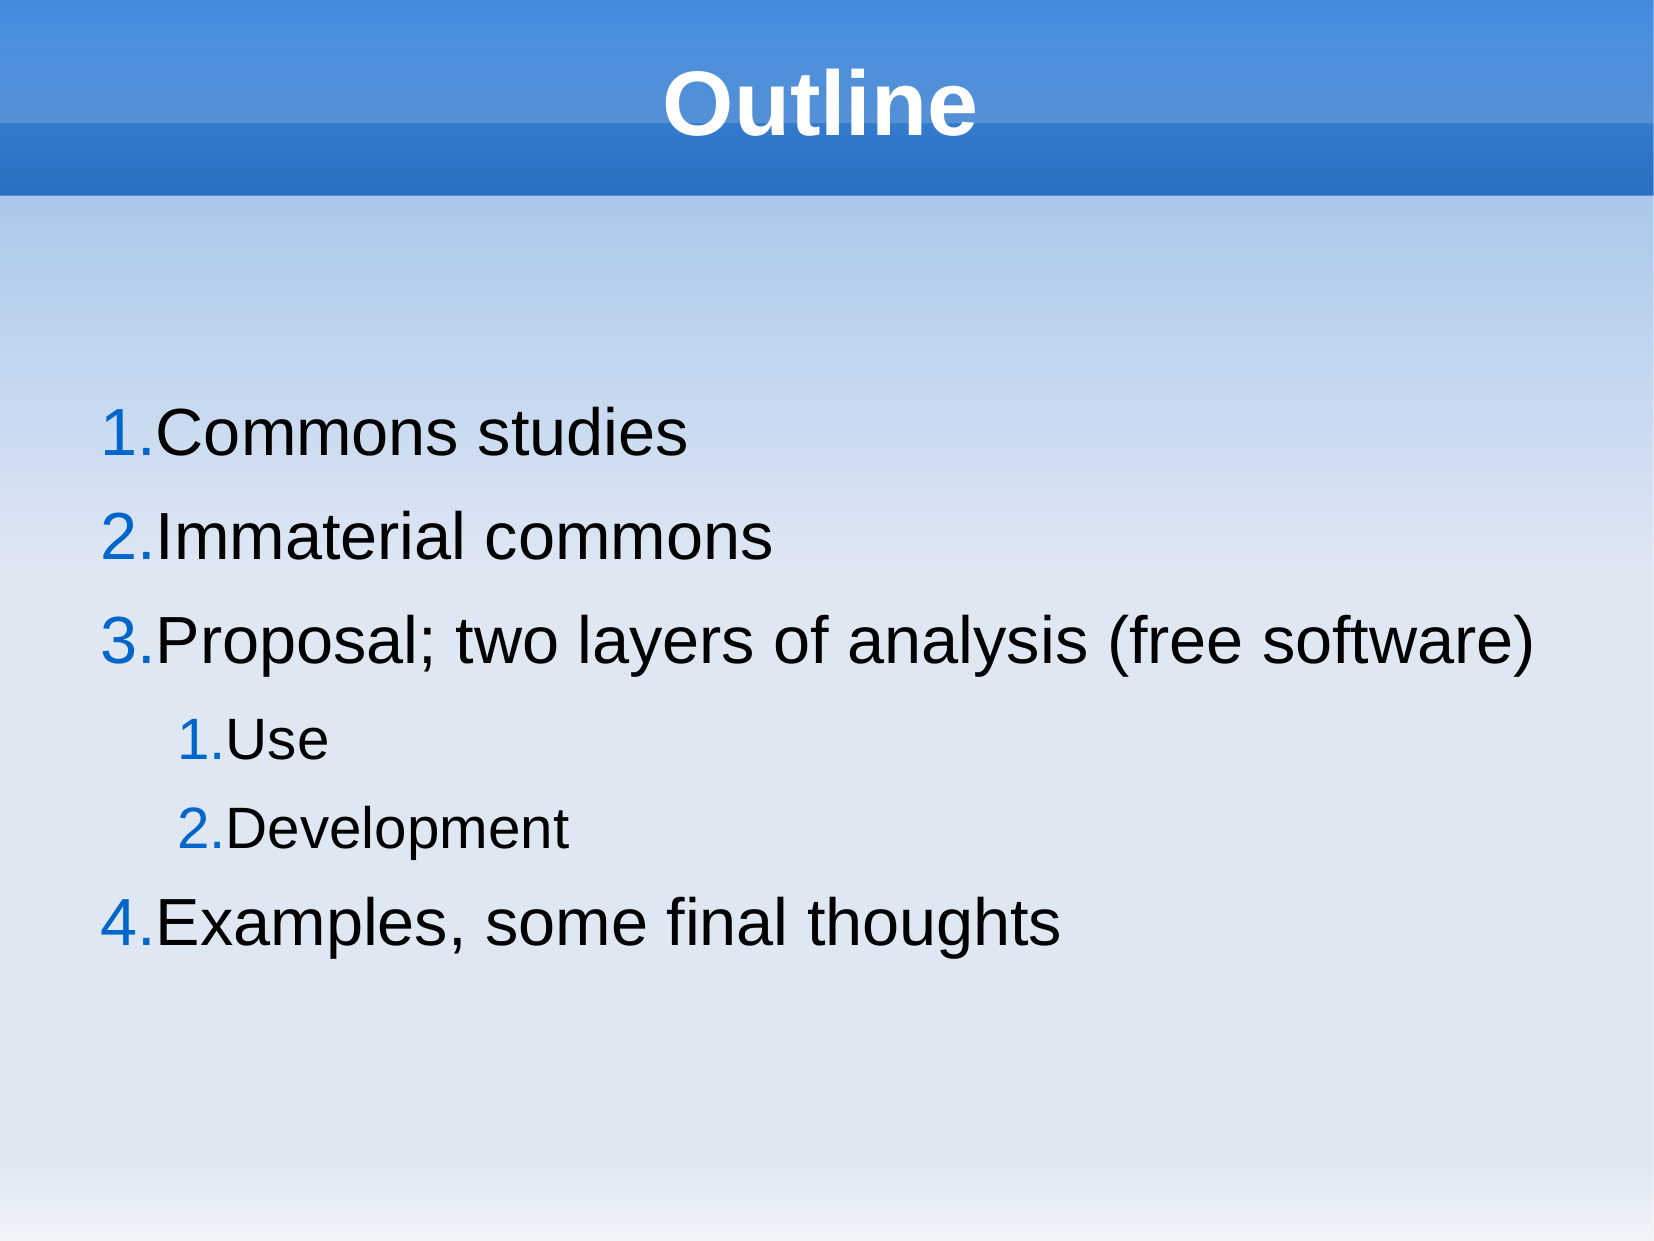

# Outline
Commons studies
Immaterial commons
Proposal; two layers of analysis (free software)
Use
Development
Examples, some final thoughts